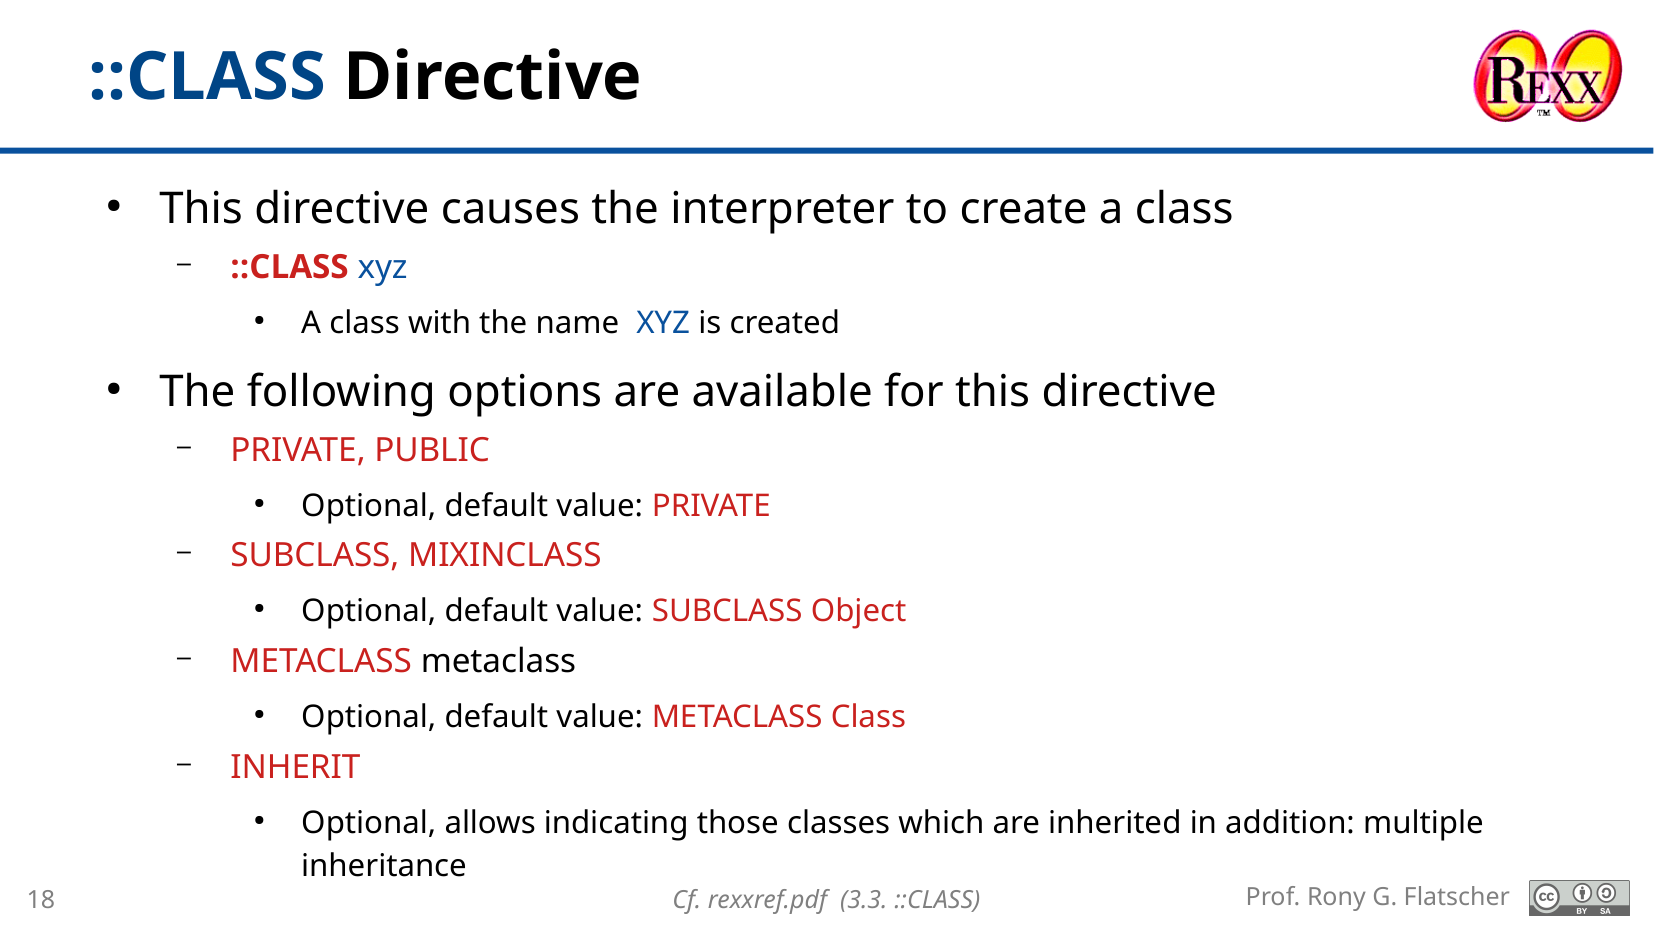

# ::CLASS Directive
This directive causes the interpreter to create a class
::CLASS xyz
A class with the name XYZ is created
The following options are available for this directive
PRIVATE, PUBLIC
Optional, default value: PRIVATE
SUBCLASS, MIXINCLASS
Optional, default value: SUBCLASS Object
METACLASS metaclass
Optional, default value: METACLASS Class
INHERIT
Optional, allows indicating those classes which are inherited in addition: multiple inheritance
Cf. rexxref.pdf (3.3. ::CLASS)